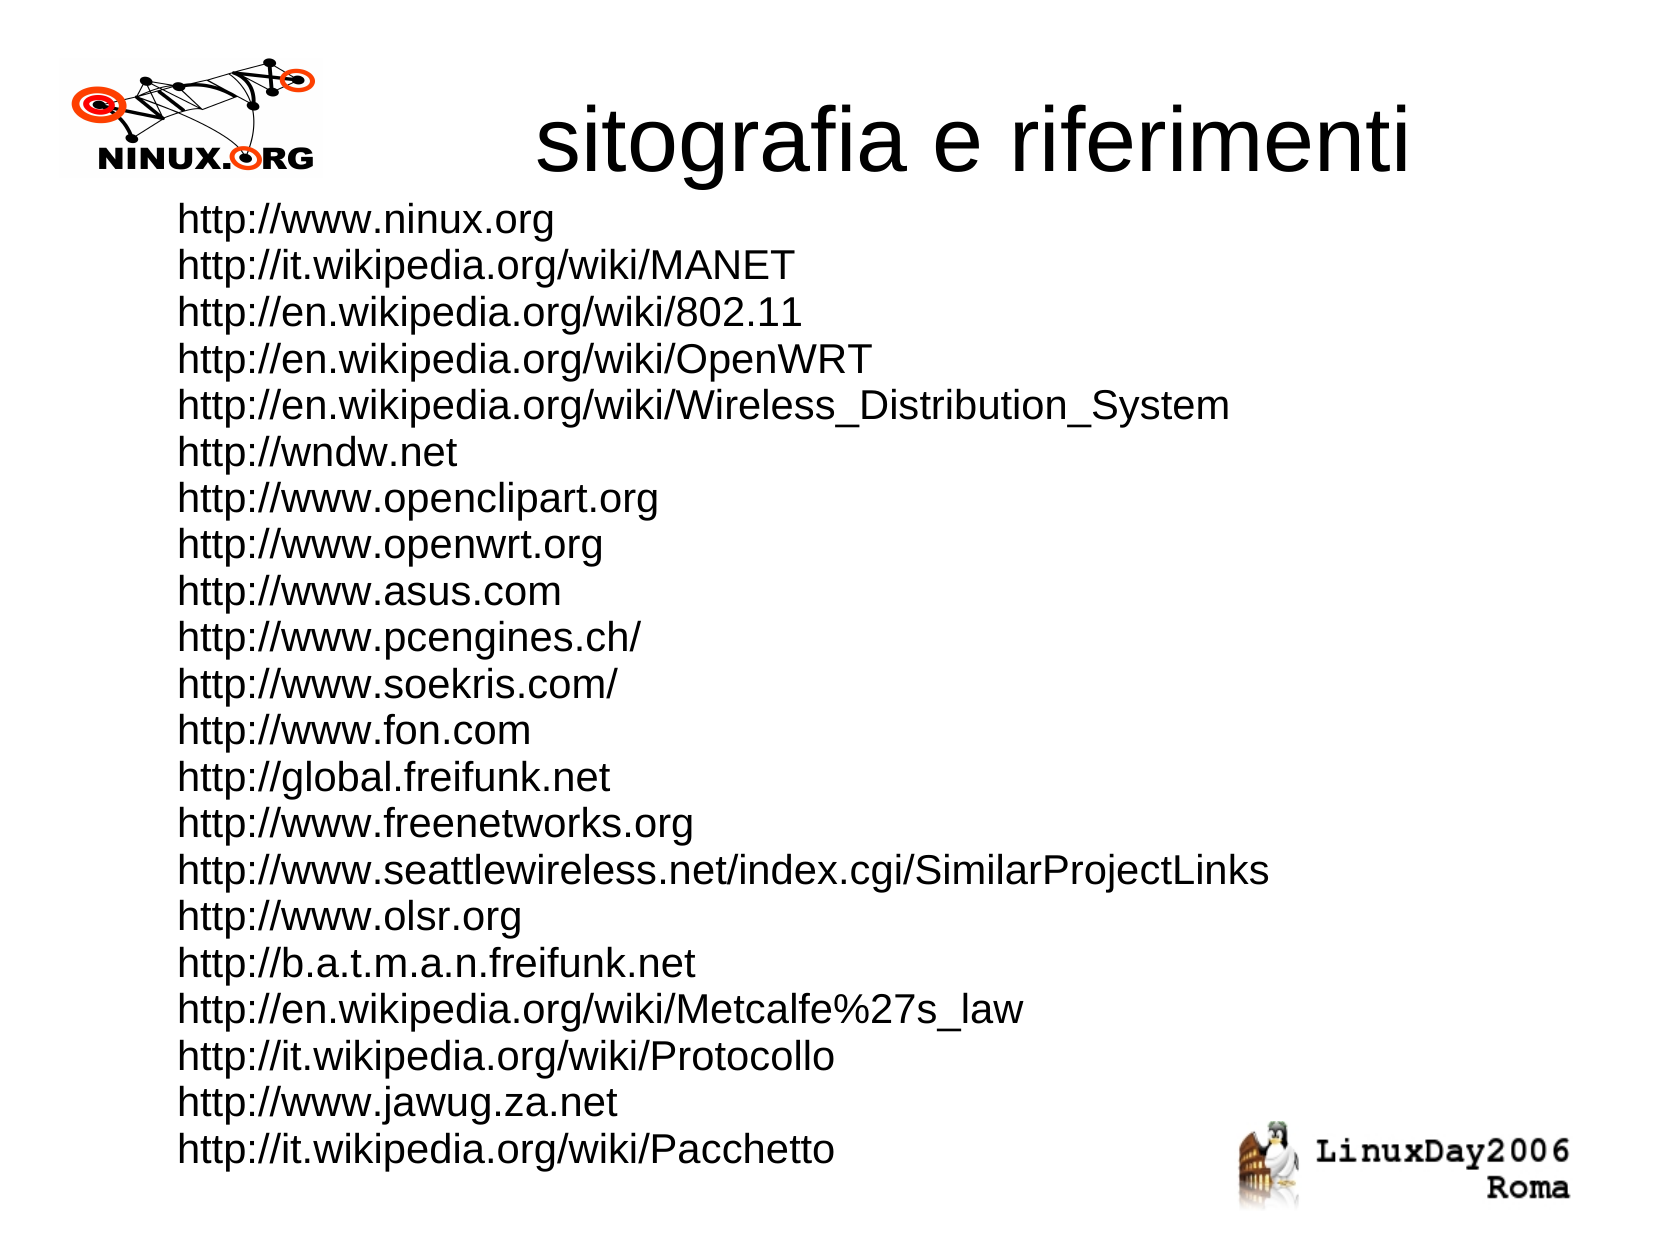

# sitografia e riferimenti
http://www.ninux.org
http://it.wikipedia.org/wiki/MANET
http://en.wikipedia.org/wiki/802.11
http://en.wikipedia.org/wiki/OpenWRT
http://en.wikipedia.org/wiki/Wireless_Distribution_System
http://wndw.net
http://www.openclipart.org
http://www.openwrt.org
http://www.asus.com
http://www.pcengines.ch/
http://www.soekris.com/
http://www.fon.com
http://global.freifunk.net
http://www.freenetworks.org
http://www.seattlewireless.net/index.cgi/SimilarProjectLinks
http://www.olsr.org
http://b.a.t.m.a.n.freifunk.net
http://en.wikipedia.org/wiki/Metcalfe%27s_law
http://it.wikipedia.org/wiki/Protocollo
http://www.jawug.za.net
http://it.wikipedia.org/wiki/Pacchetto